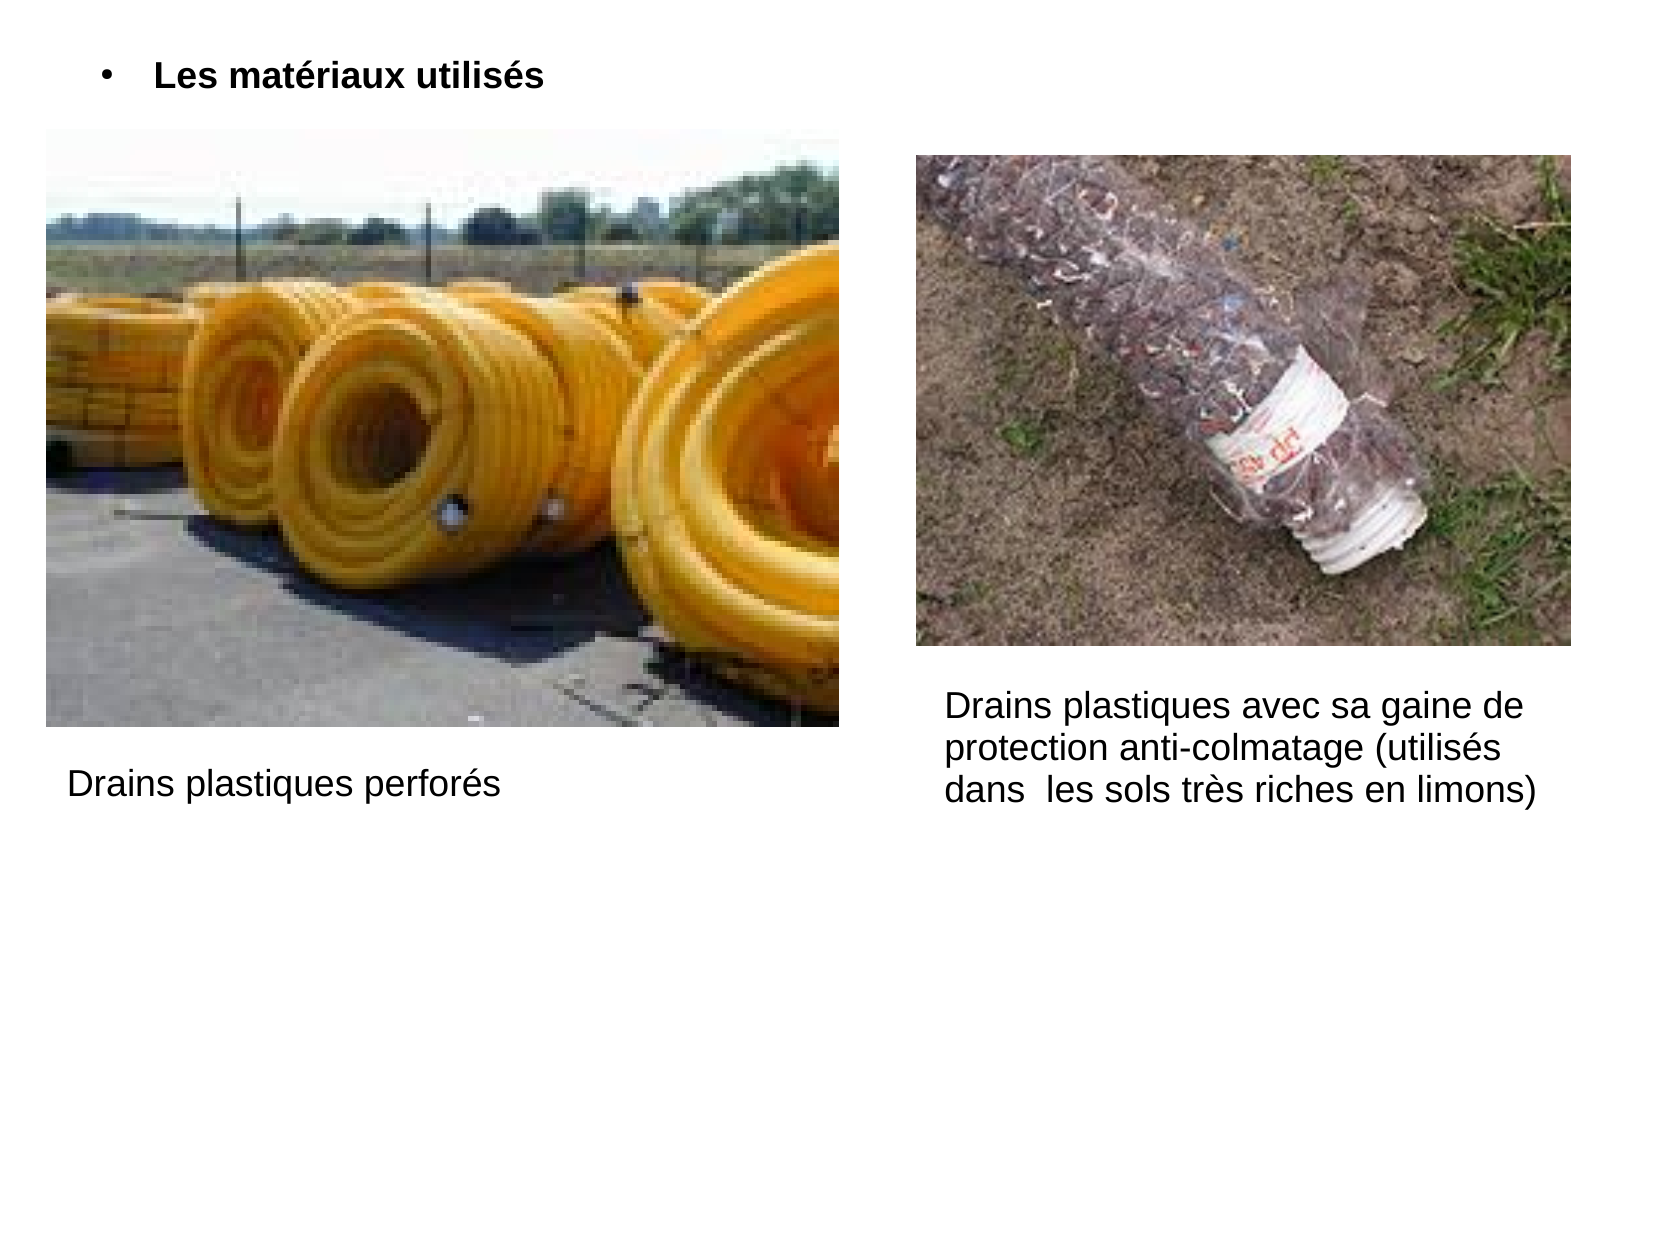

# Les matériaux utilisés
Drains plastiques avec sa gaine de protection anti-colmatage (utilisés dans les sols très riches en limons)
Drains plastiques perforés